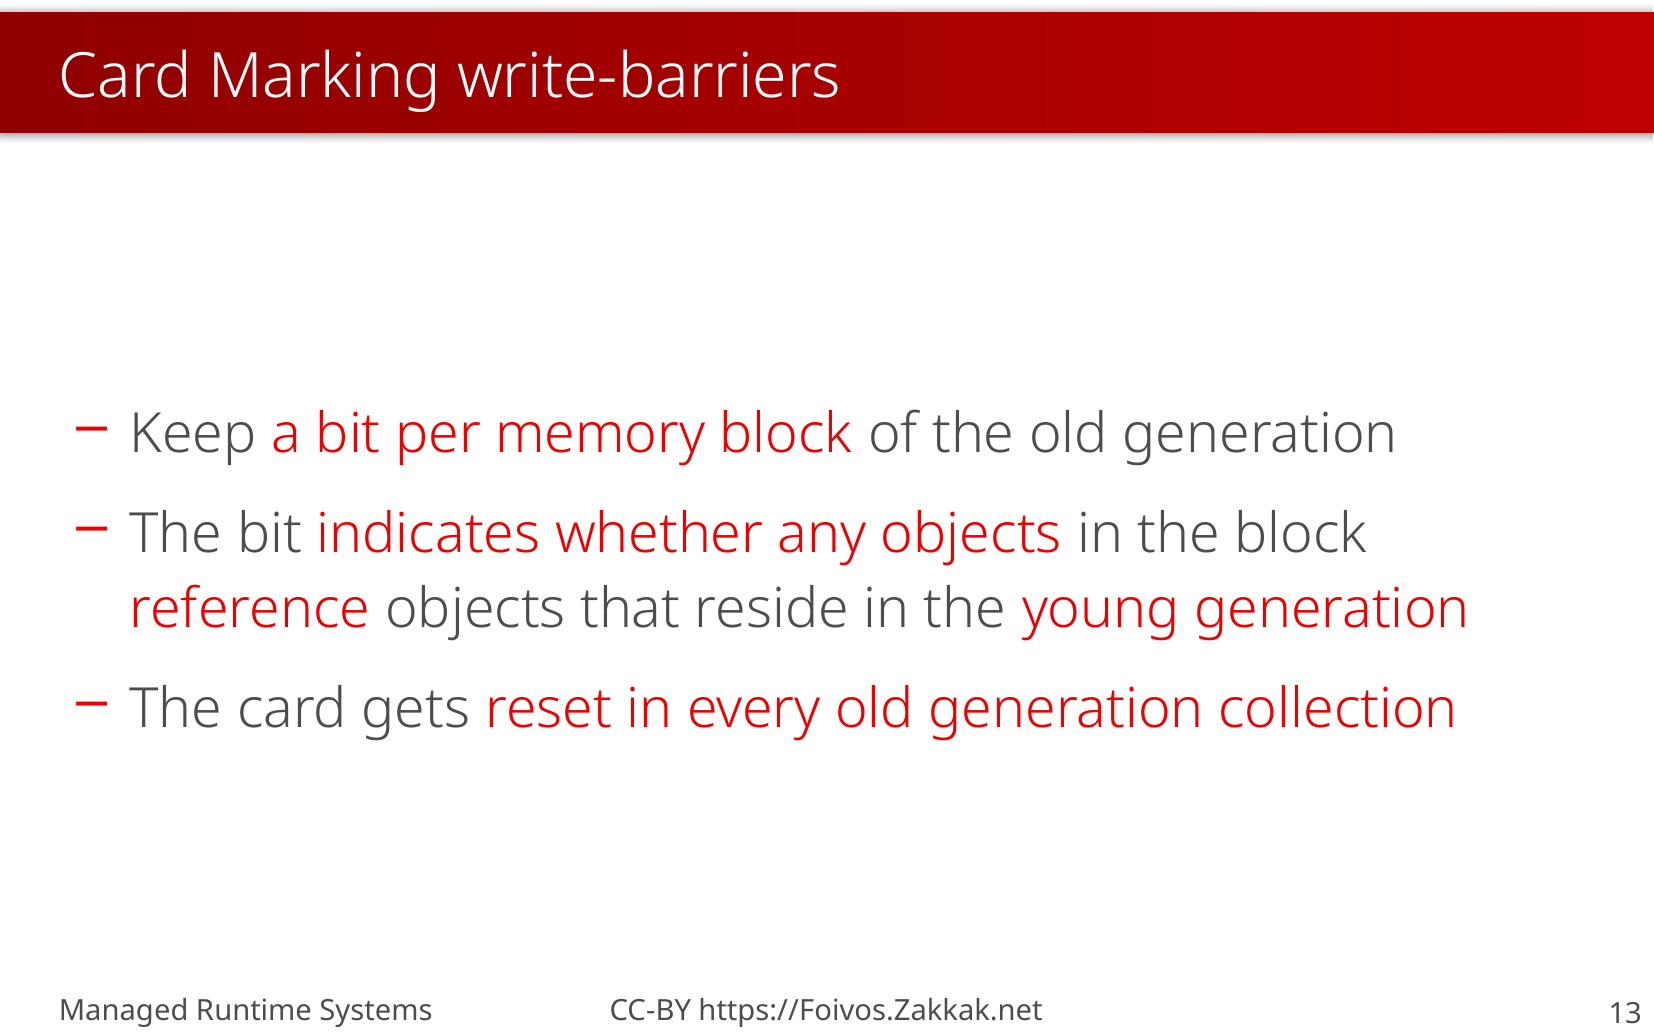

# Card Marking write-barriers
Keep a bit per memory block of the old generation
The bit indicates whether any objects in the block reference objects that reside in the young generation
The card gets reset in every old generation collection
Managed Runtime Systems
CC-BY https://Foivos.Zakkak.net
13